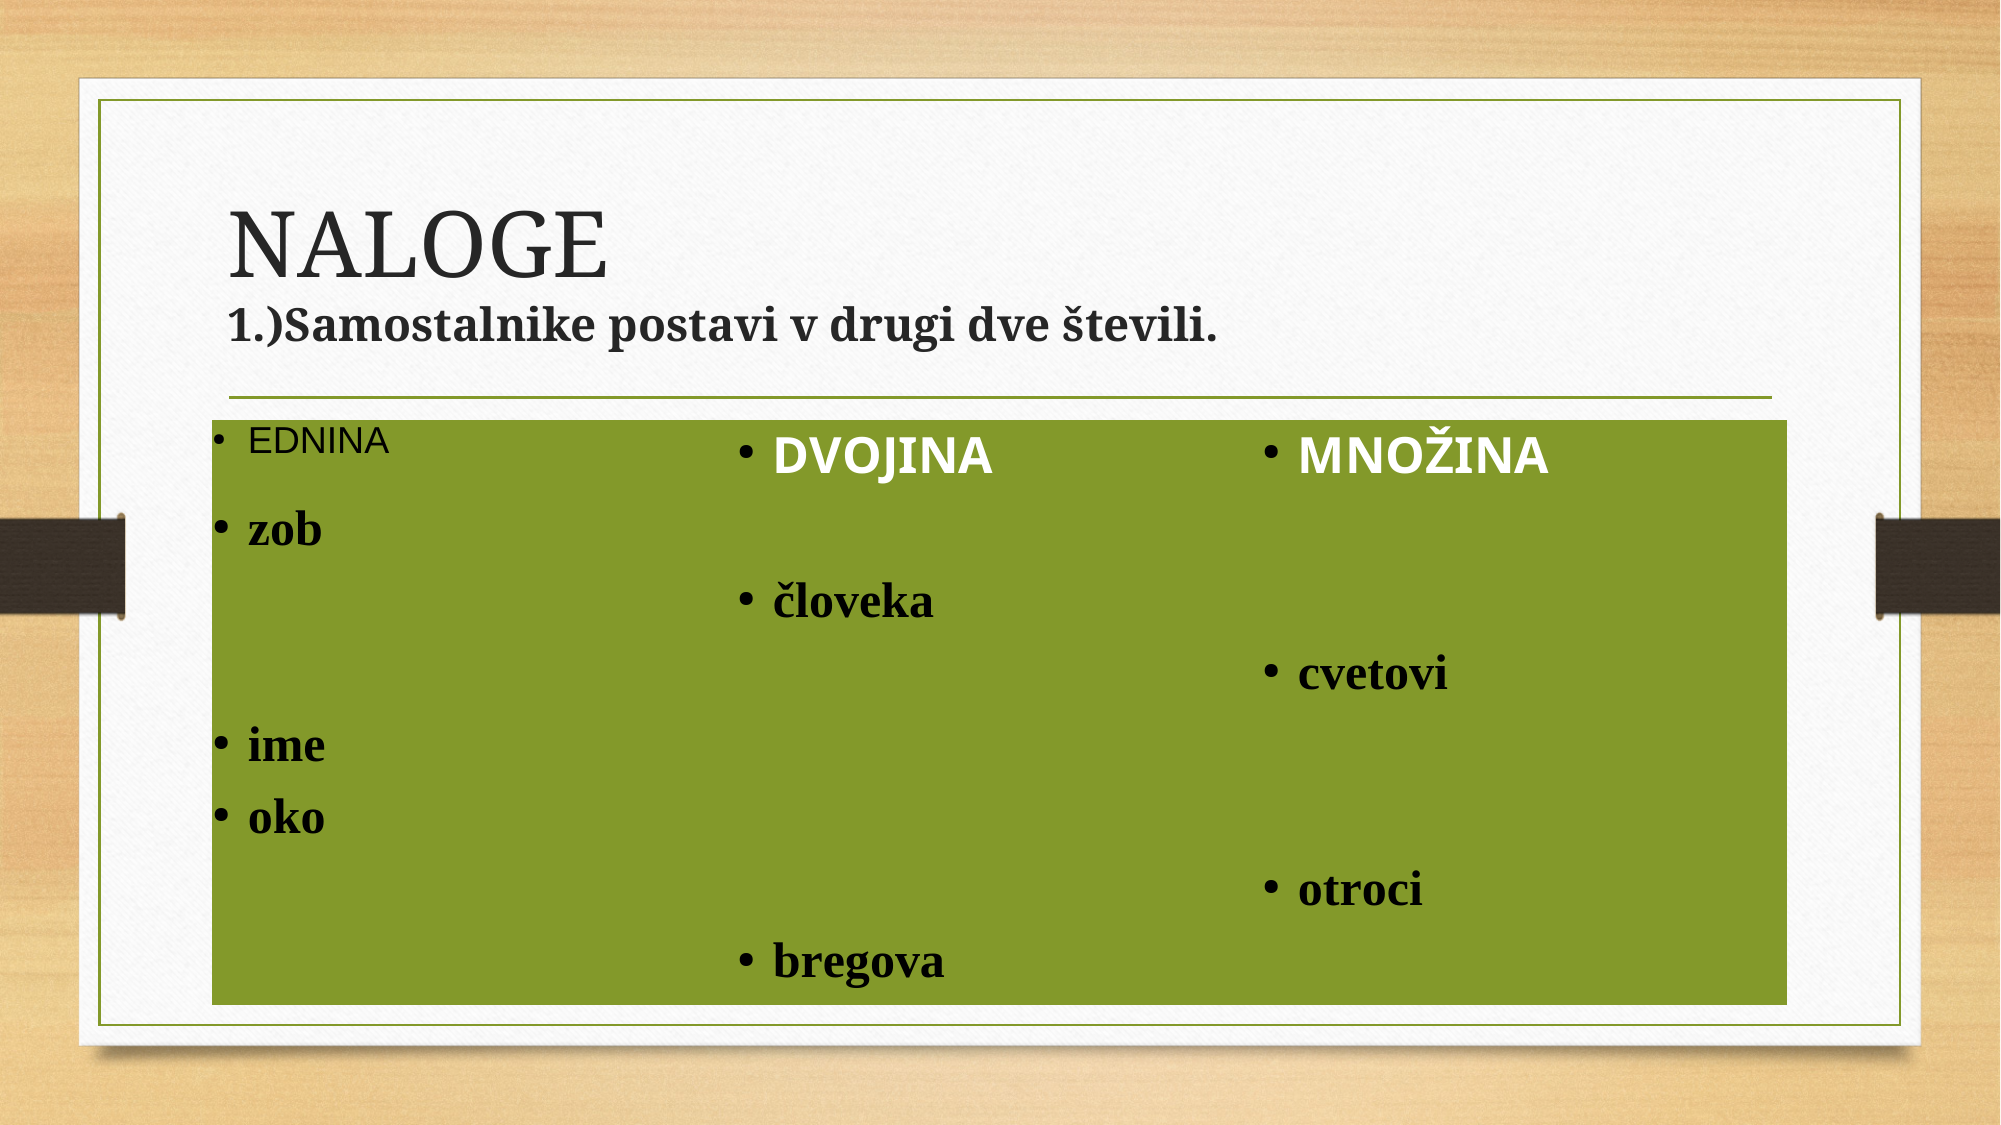

# NALOGE 1.)Samostalnike postavi v drugi dve števili.
| EDNINA | DVOJINA | MNOŽINA |
| --- | --- | --- |
| zob | | |
| | človeka | |
| | | cvetovi |
| ime | | |
| oko | | |
| | | otroci |
| | bregova | |